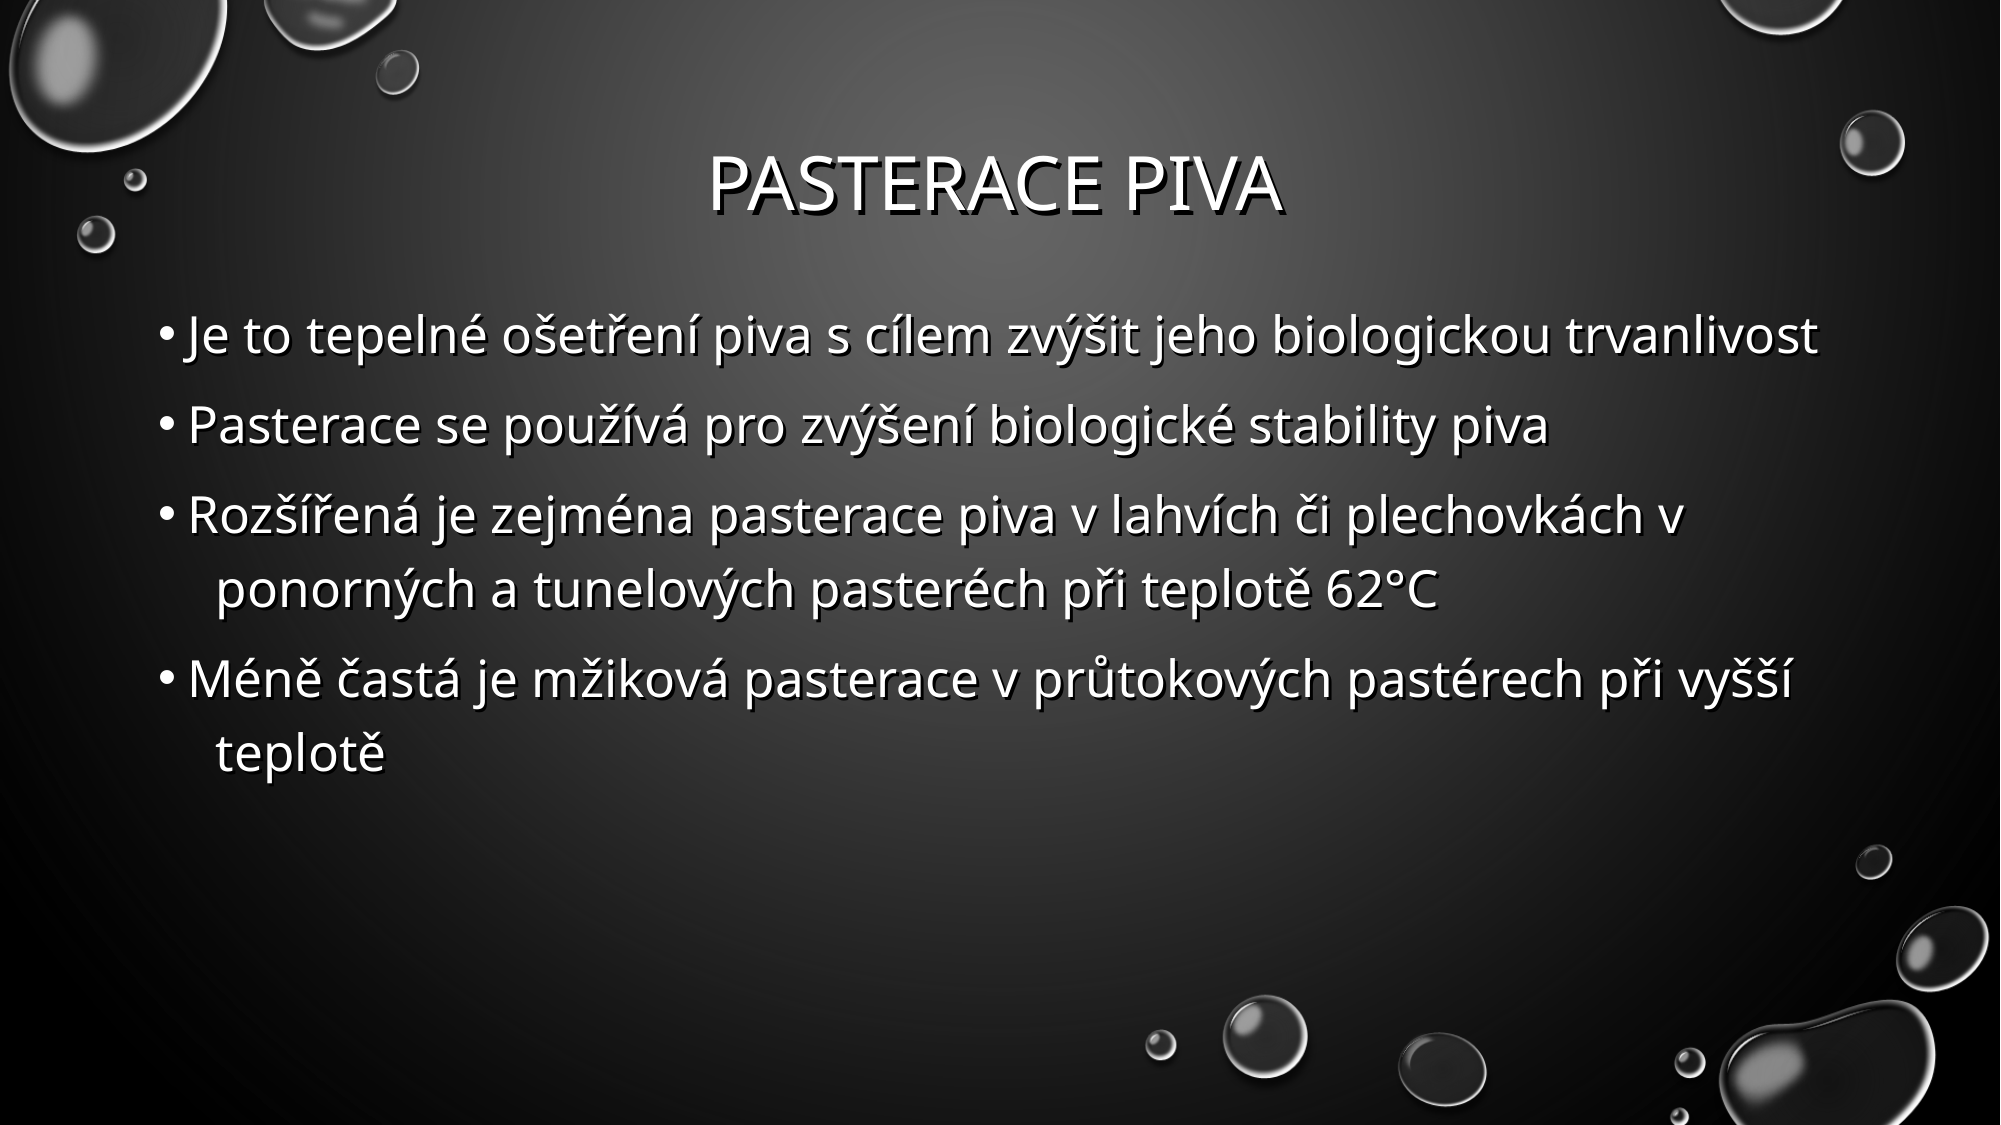

# Pasterace piva
Je to tepelné ošetření piva s cílem zvýšit jeho biologickou trvanlivost
Pasterace se používá pro zvýšení biologické stability piva
Rozšířená je zejména pasterace piva v lahvích či plechovkách v ponorných a tunelových pasteréch při teplotě 62°C
Méně častá je mžiková pasterace v průtokových pastérech při vyšší teplotě